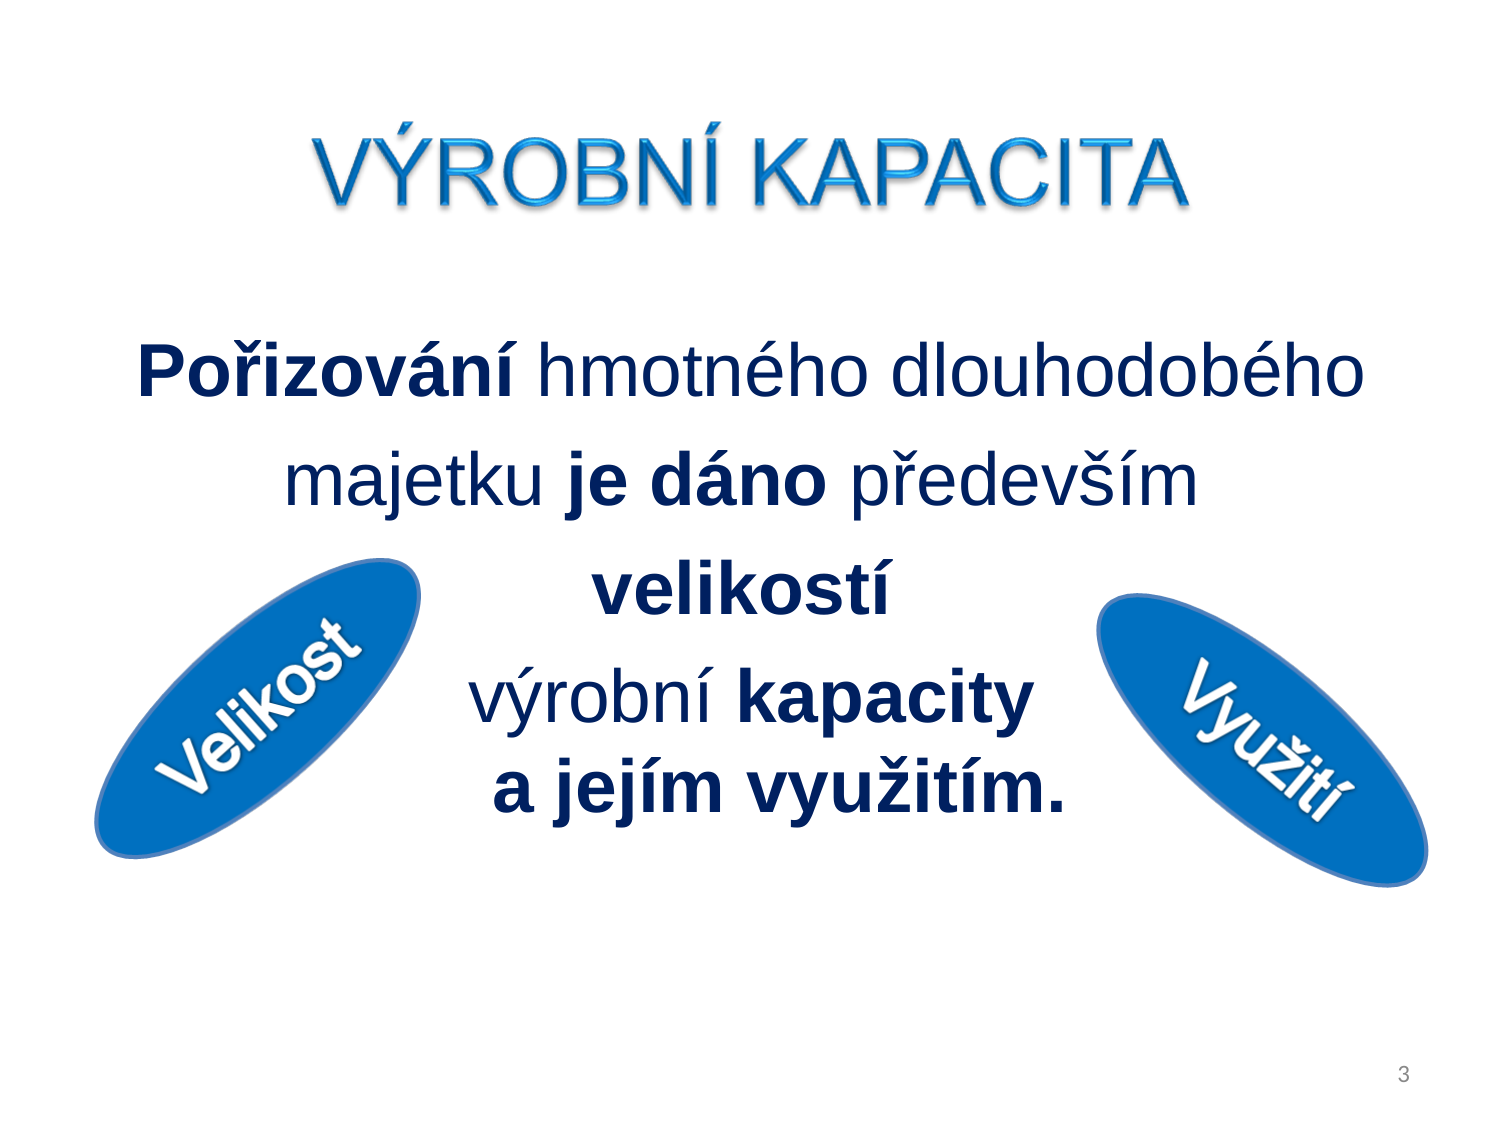

# Pořizování hmotného dlouhodobého
majetku je dáno především
velikostí
výrobní kapacity
a jejím využitím.